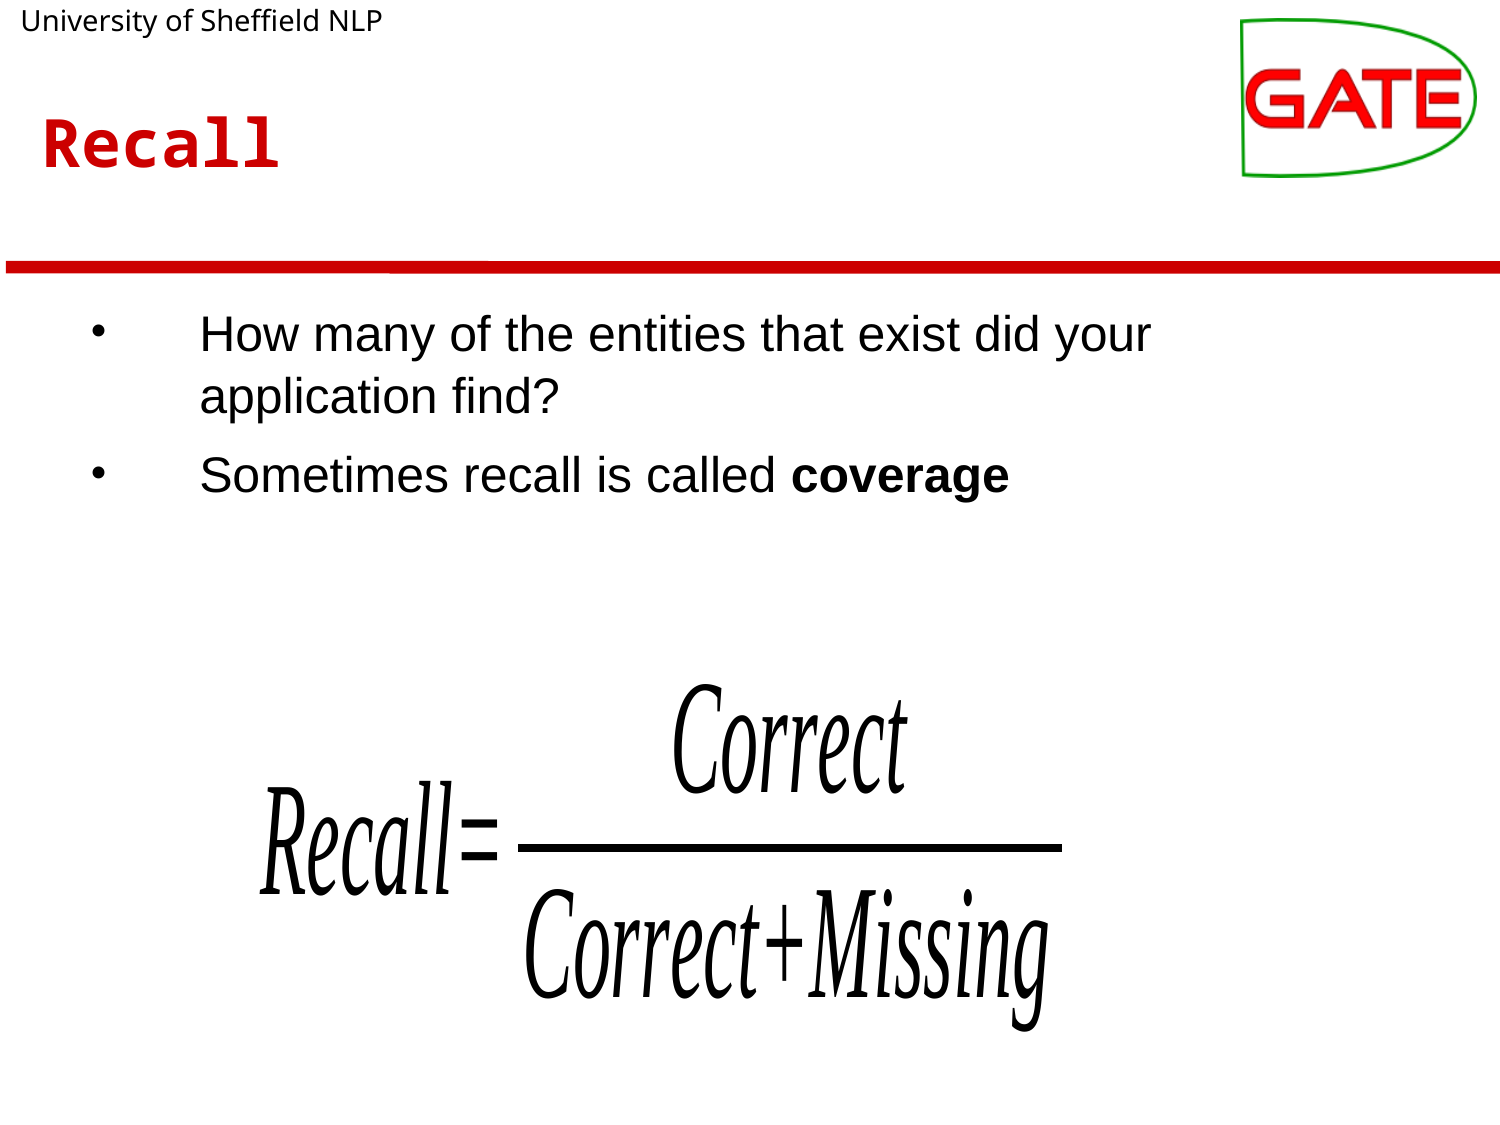

# Recall
How many of the entities that exist did your application find?
Sometimes recall is called coverage